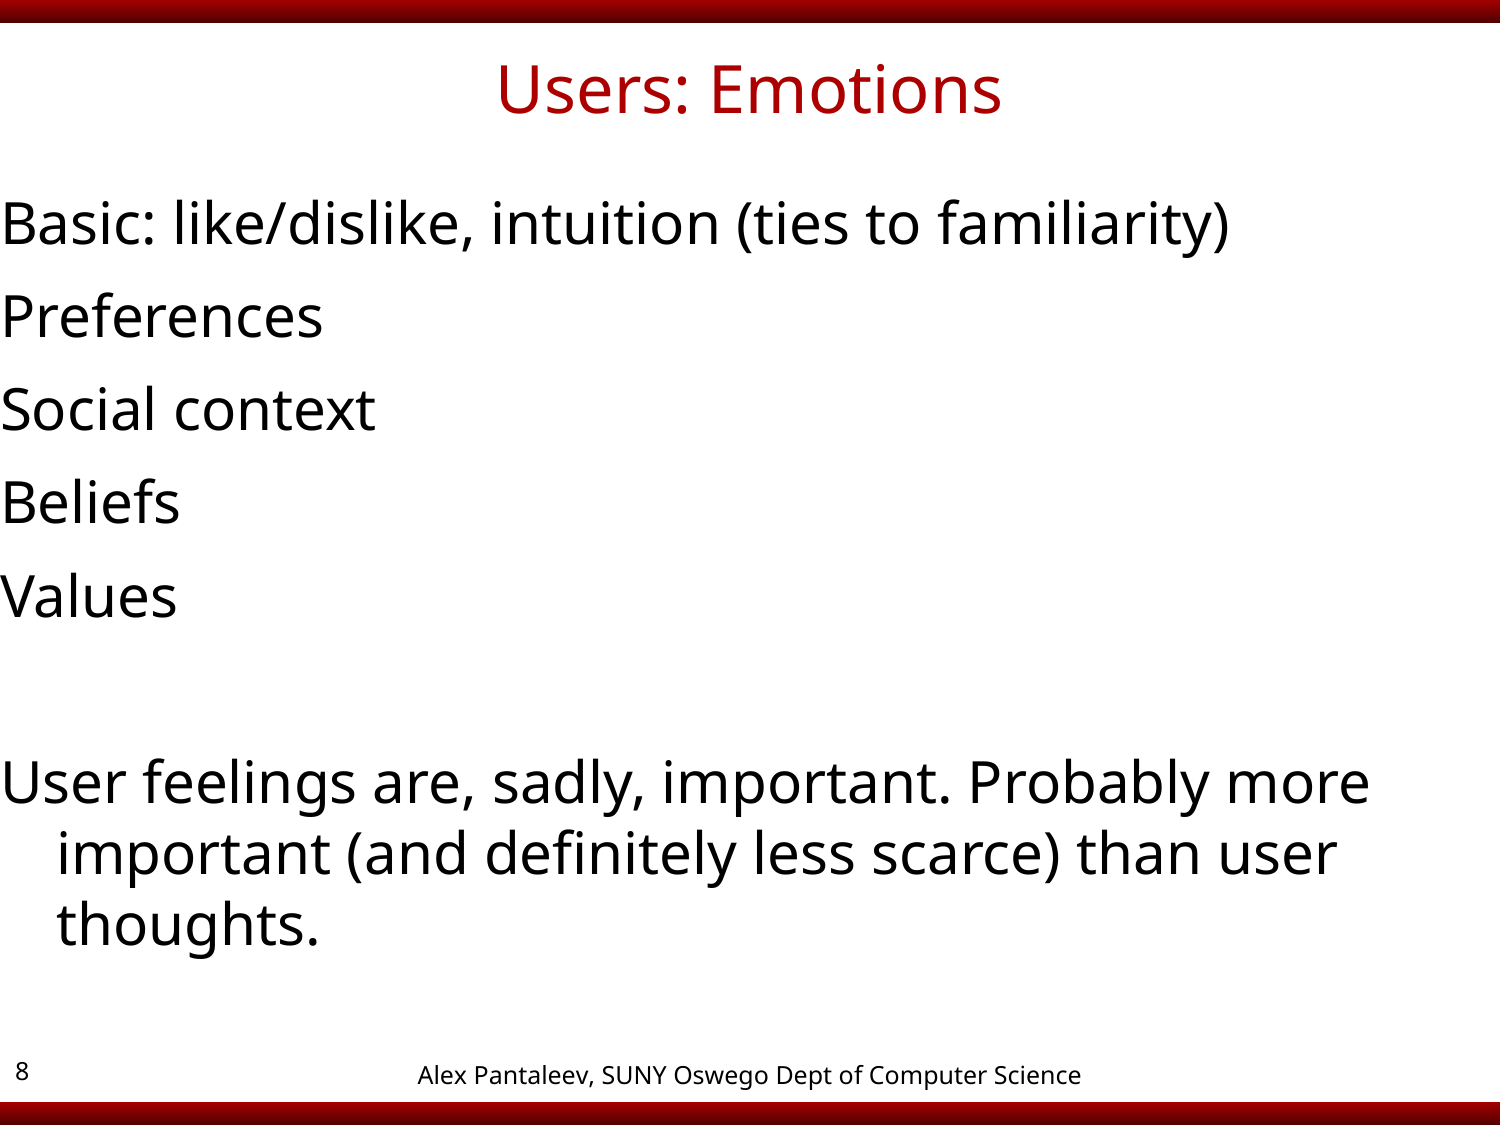

# Users: Emotions
Basic: like/dislike, intuition (ties to familiarity)
Preferences
Social context
Beliefs
Values
User feelings are, sadly, important. Probably more important (and definitely less scarce) than user thoughts.
8